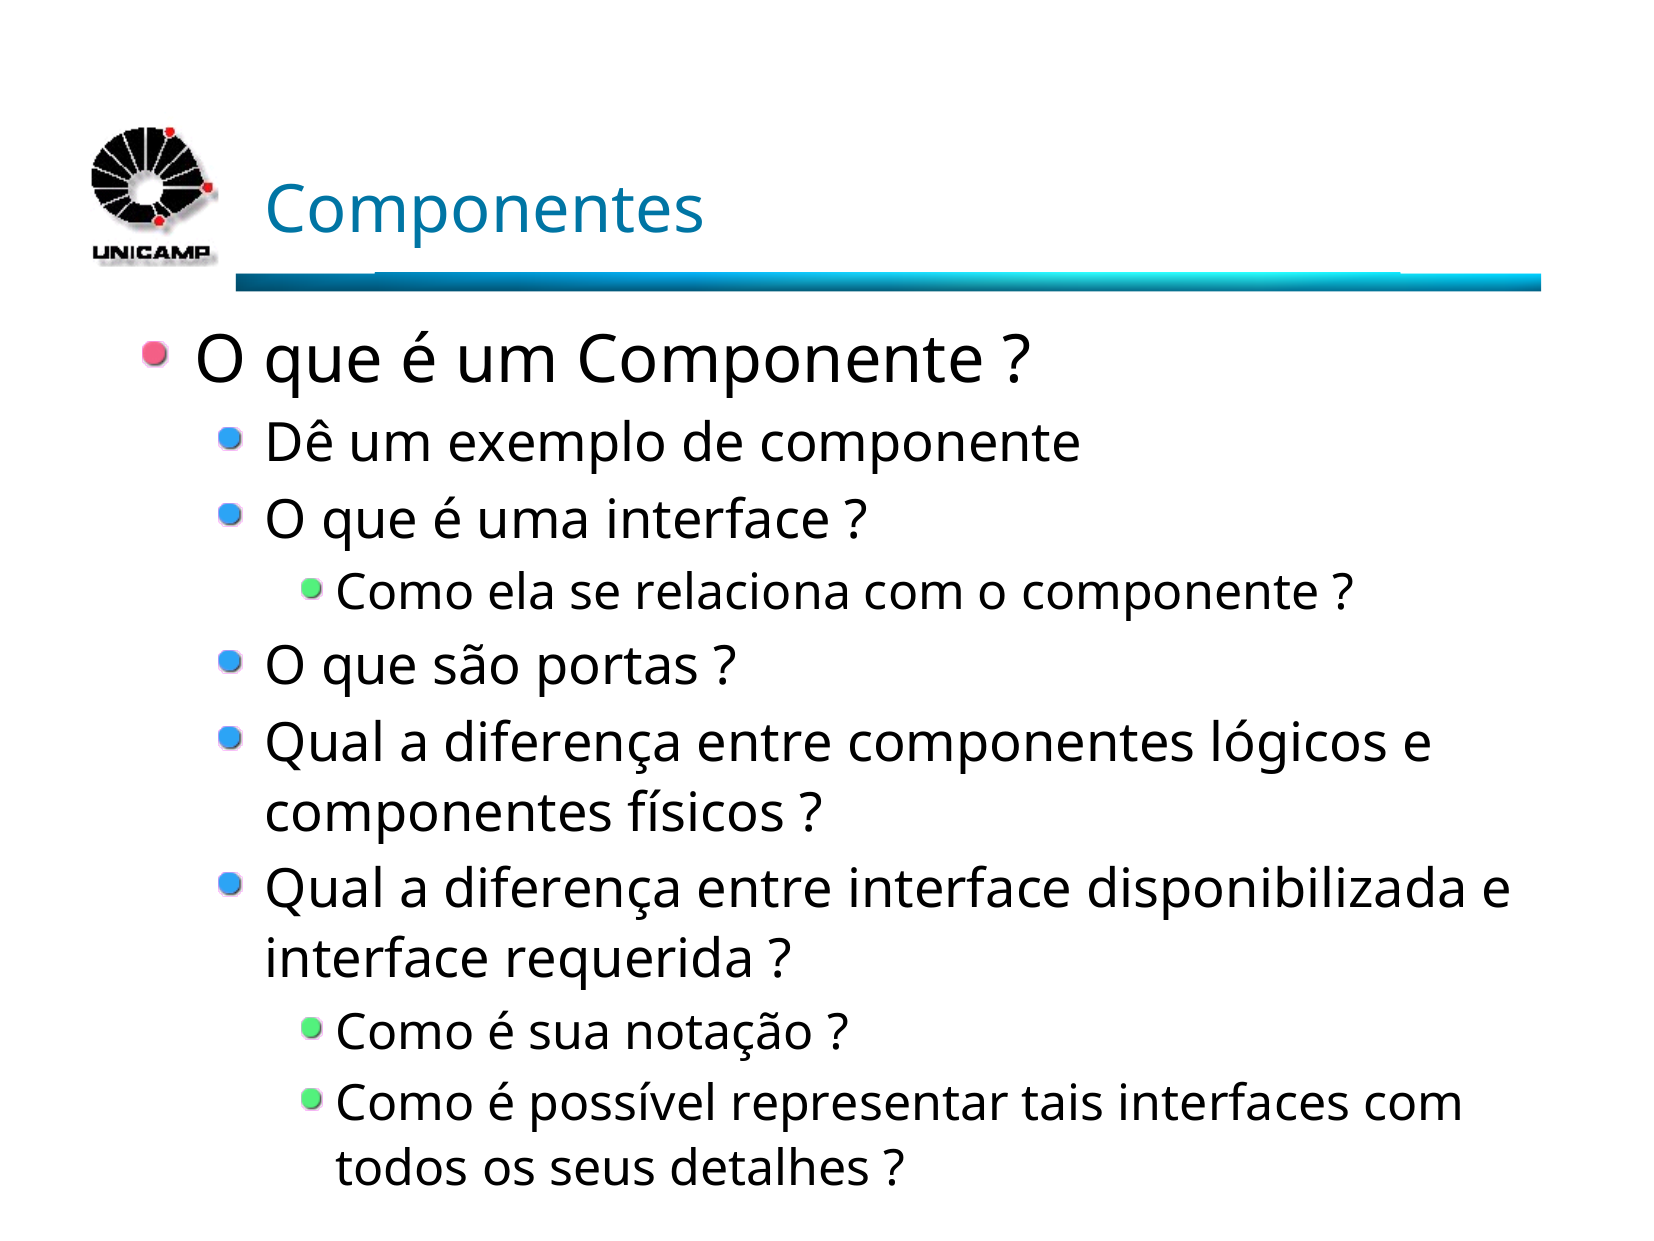

# Componentes
O que é um Componente ?
Dê um exemplo de componente
O que é uma interface ?
Como ela se relaciona com o componente ?
O que são portas ?
Qual a diferença entre componentes lógicos e componentes físicos ?
Qual a diferença entre interface disponibilizada e interface requerida ?
Como é sua notação ?
Como é possível representar tais interfaces com todos os seus detalhes ?